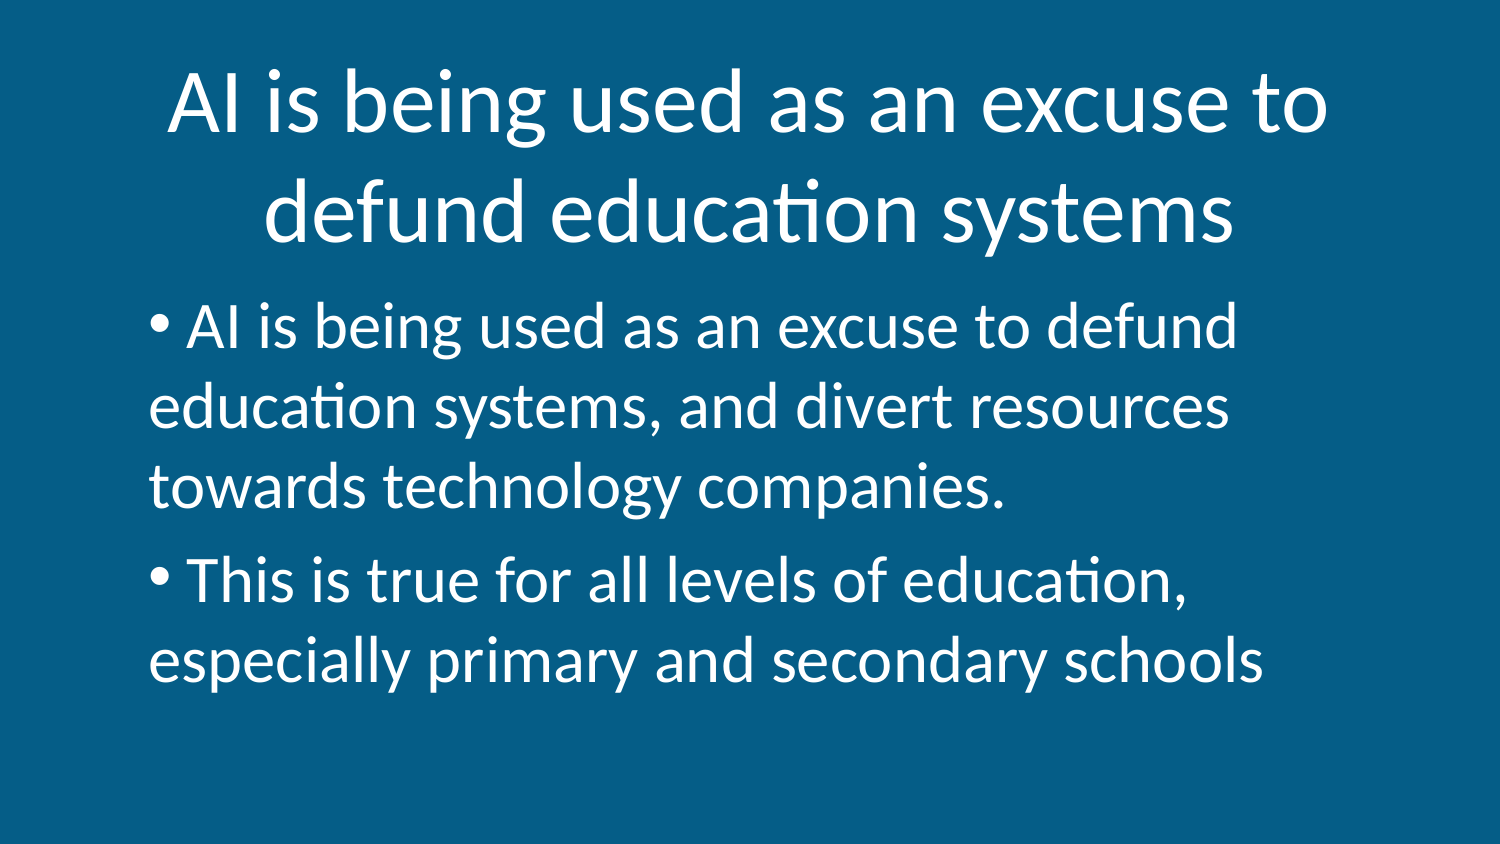

# AI is being used as an excuse to defund education systems
 AI is being used as an excuse to defund education systems, and divert resources towards technology companies.
 This is true for all levels of education, especially primary and secondary schools